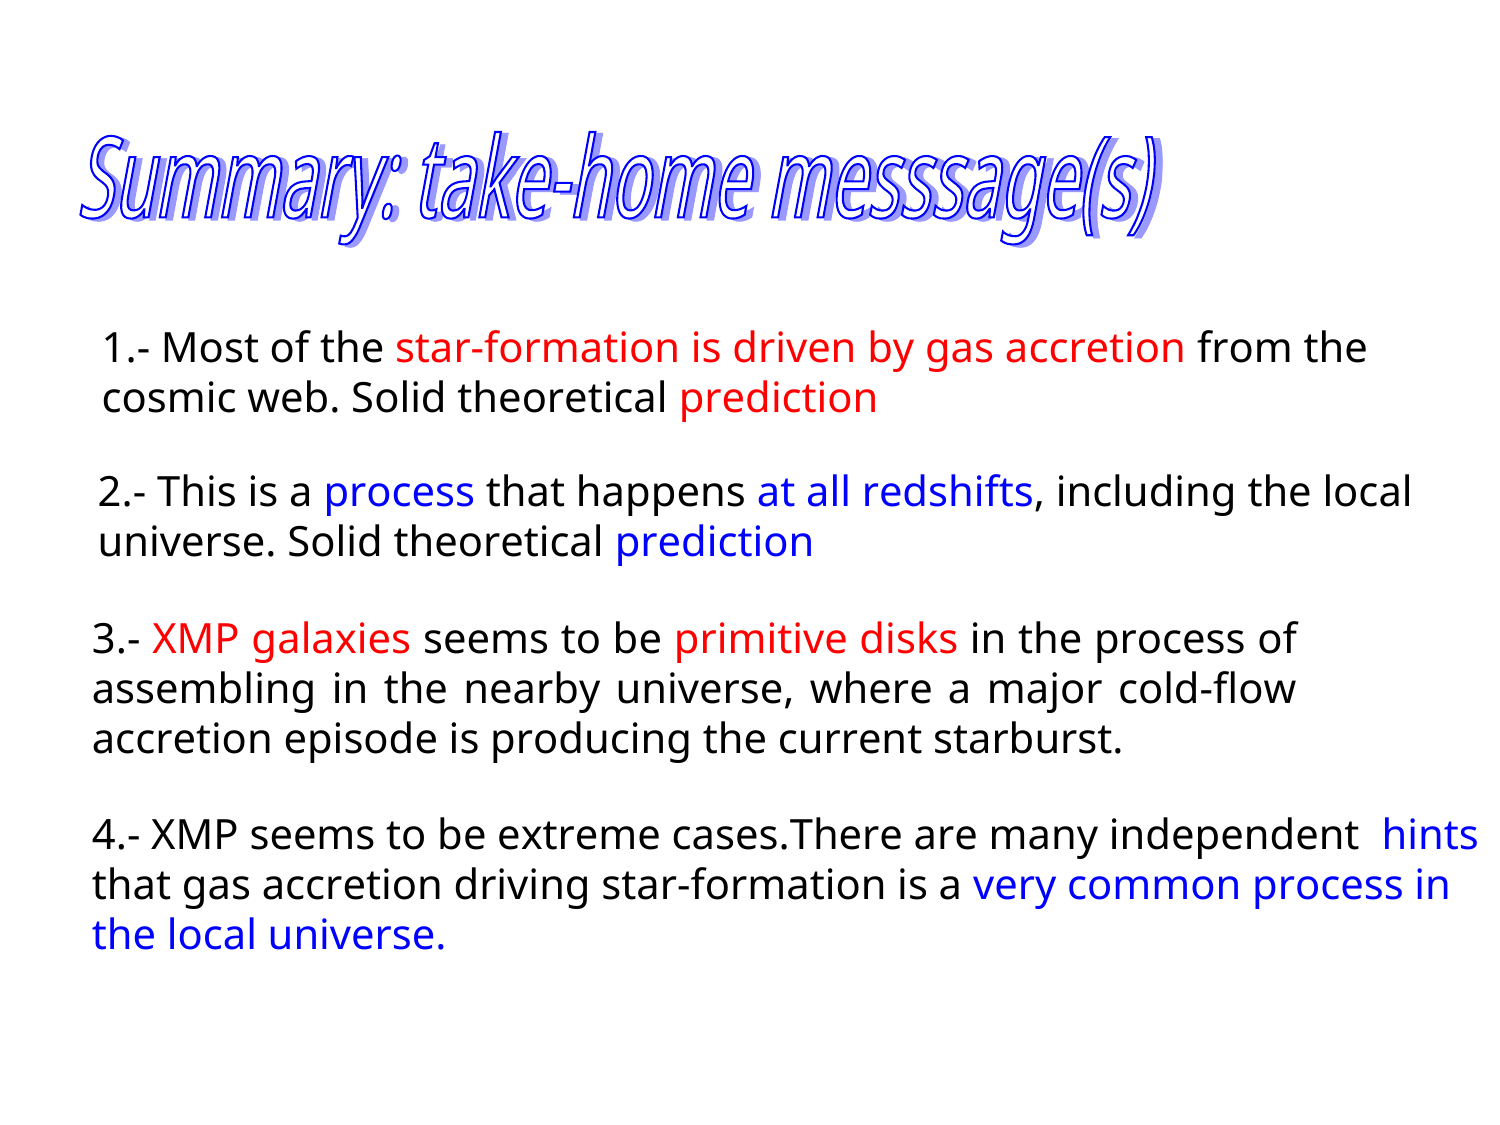

Summary: take-home messsage(s)
.- Most of the star-formation is driven by gas accretion from the cosmic web. Solid theoretical prediction
2.- This is a process that happens at all redshifts, including the local universe. Solid theoretical prediction
3.- XMP galaxies seems to be primitive disks in the process of assembling in the nearby universe, where a major cold-flow accretion episode is producing the current starburst.
4.- XMP seems to be extreme cases.There are many independent hints that gas accretion driving star-formation is a very common process in the local universe.